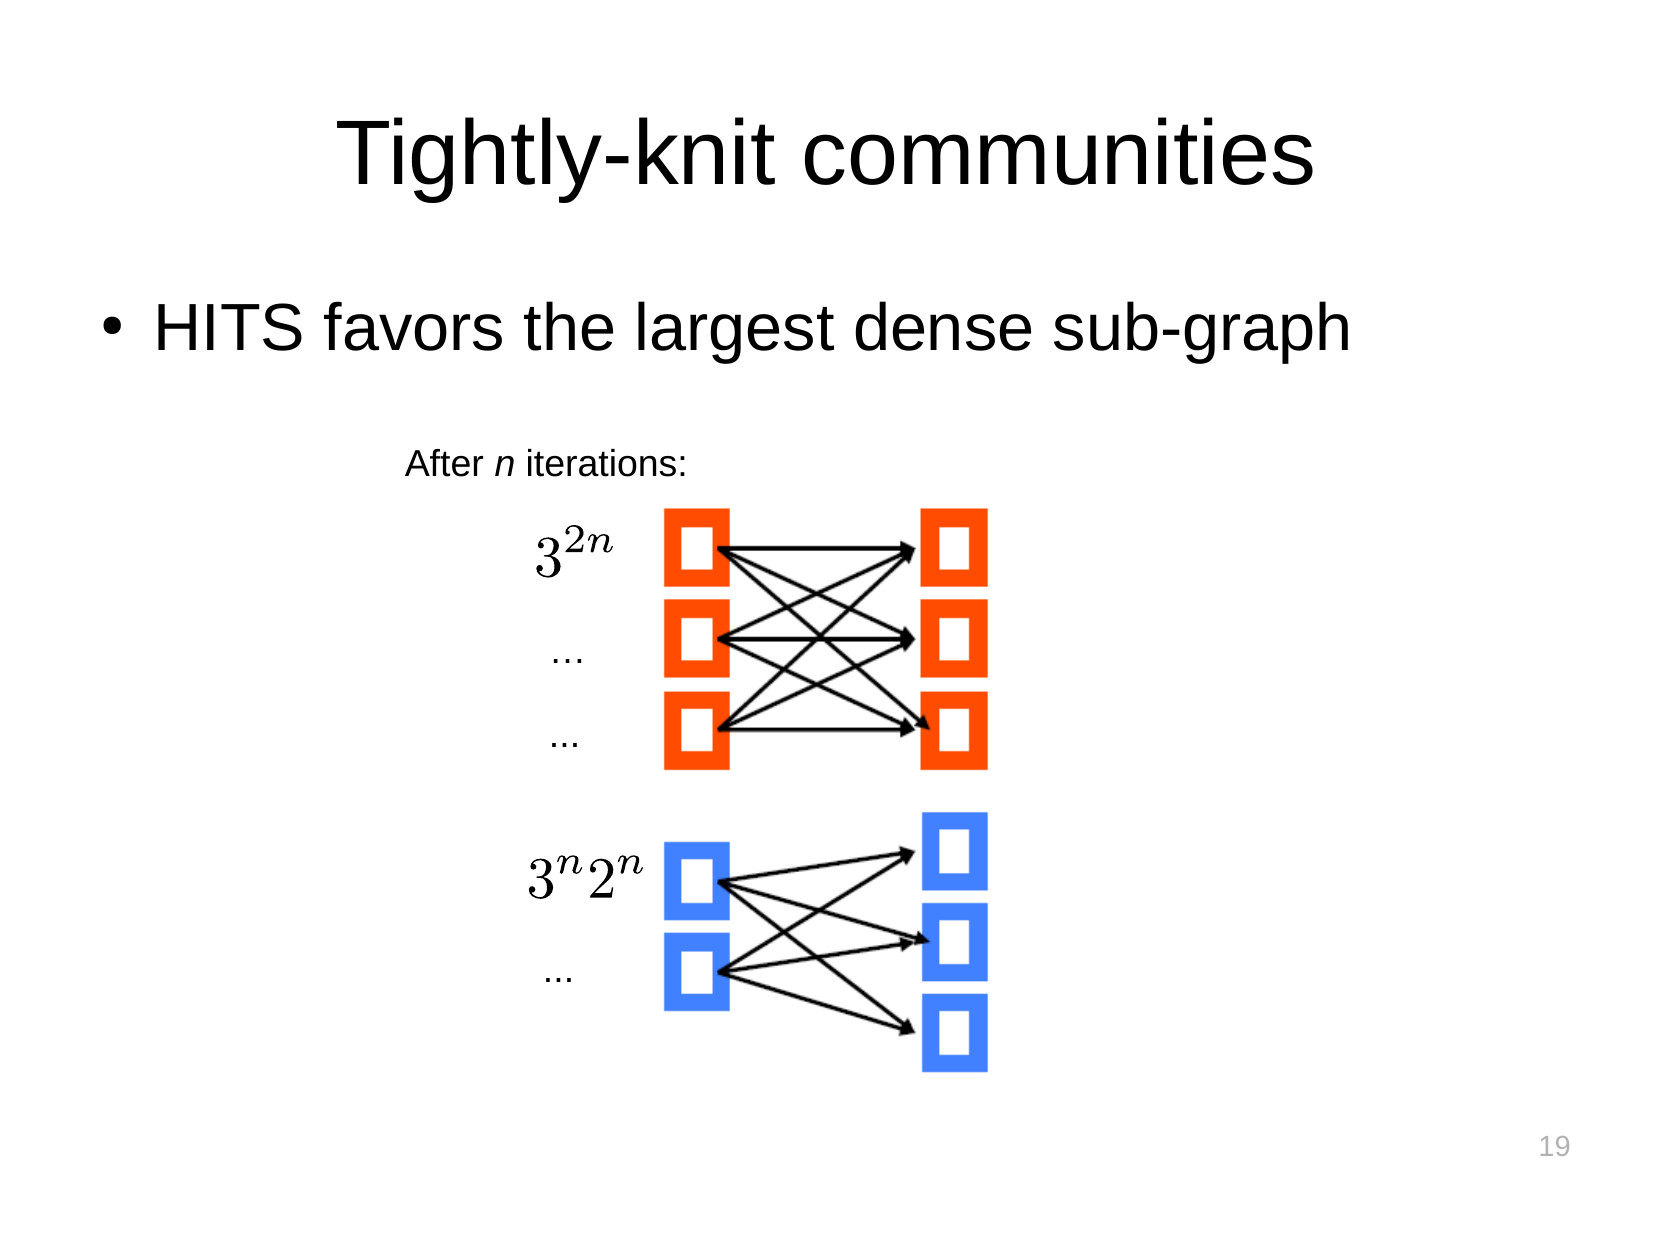

# Tightly-knit communities
HITS favors the largest dense sub-graph
After n iterations:
…
...
...
19